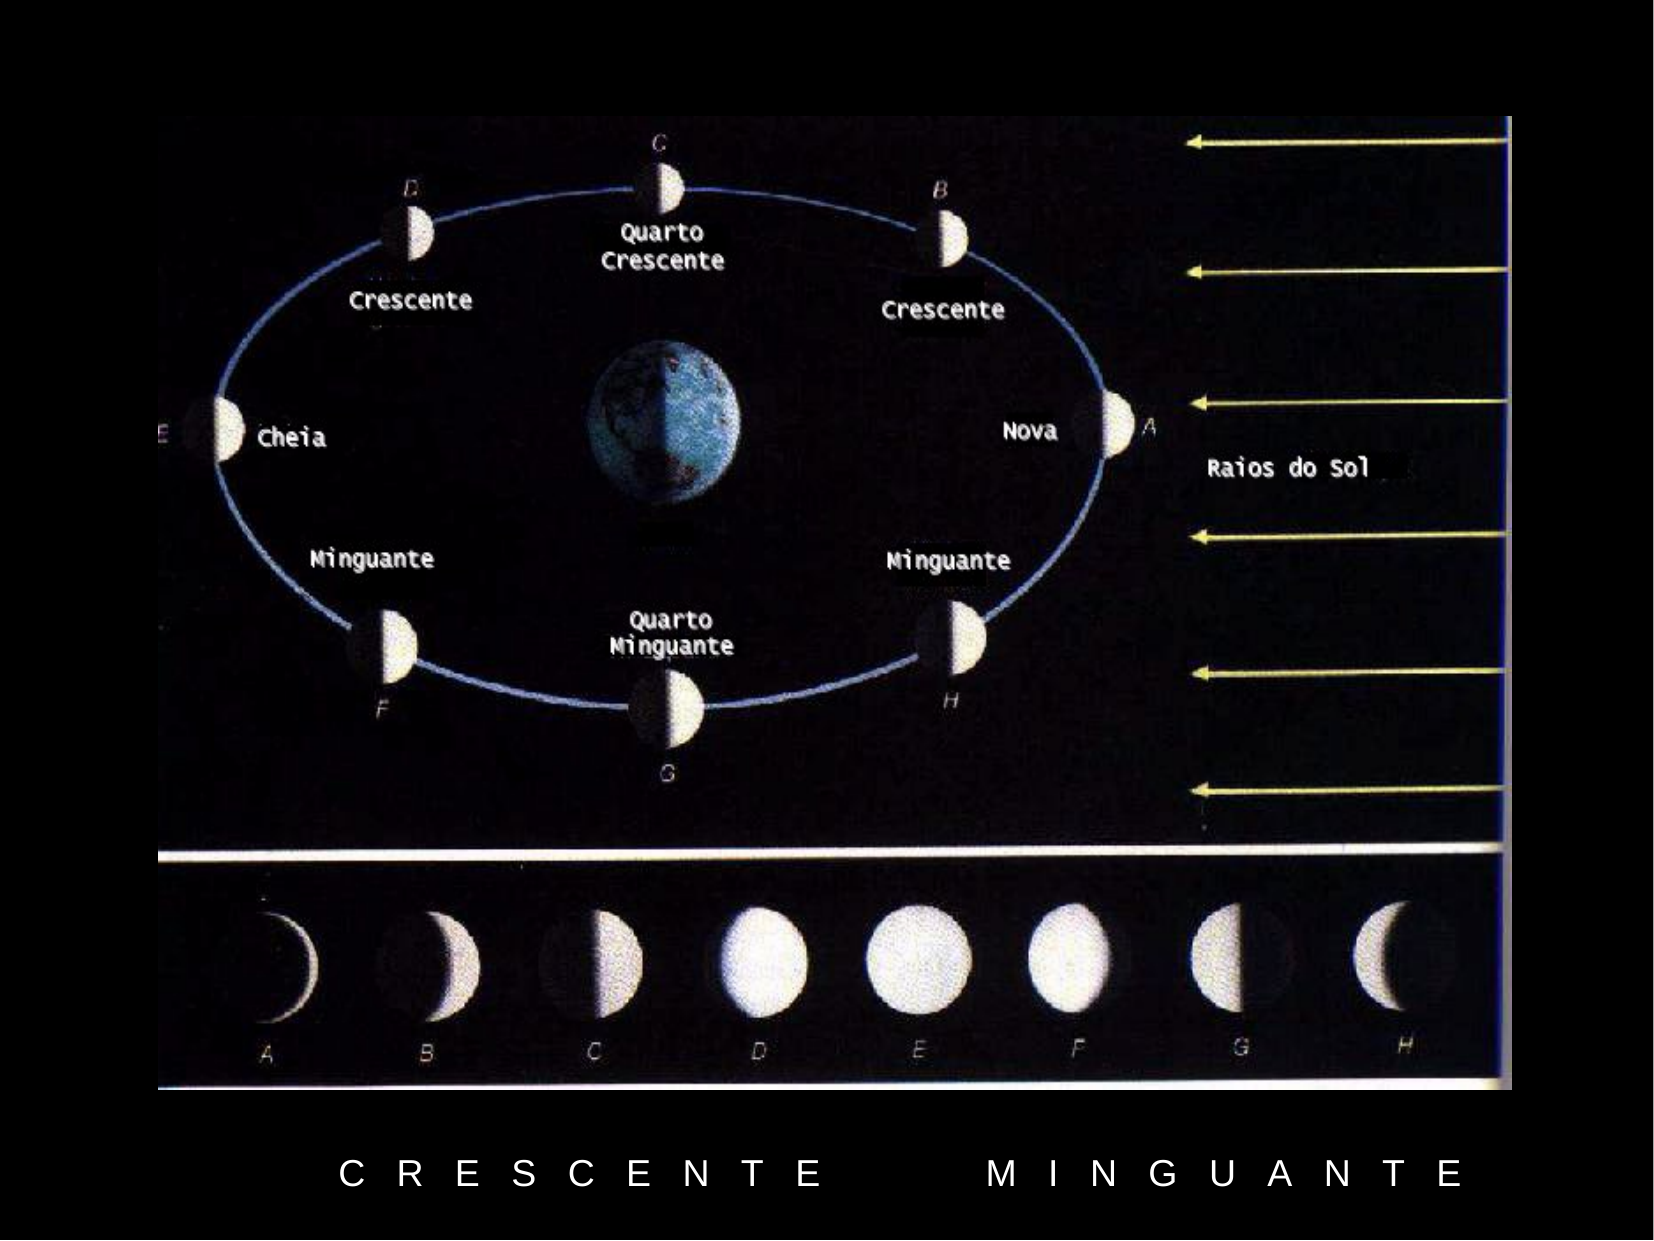

#
C R E S C E N T E
M I N G U A N T E